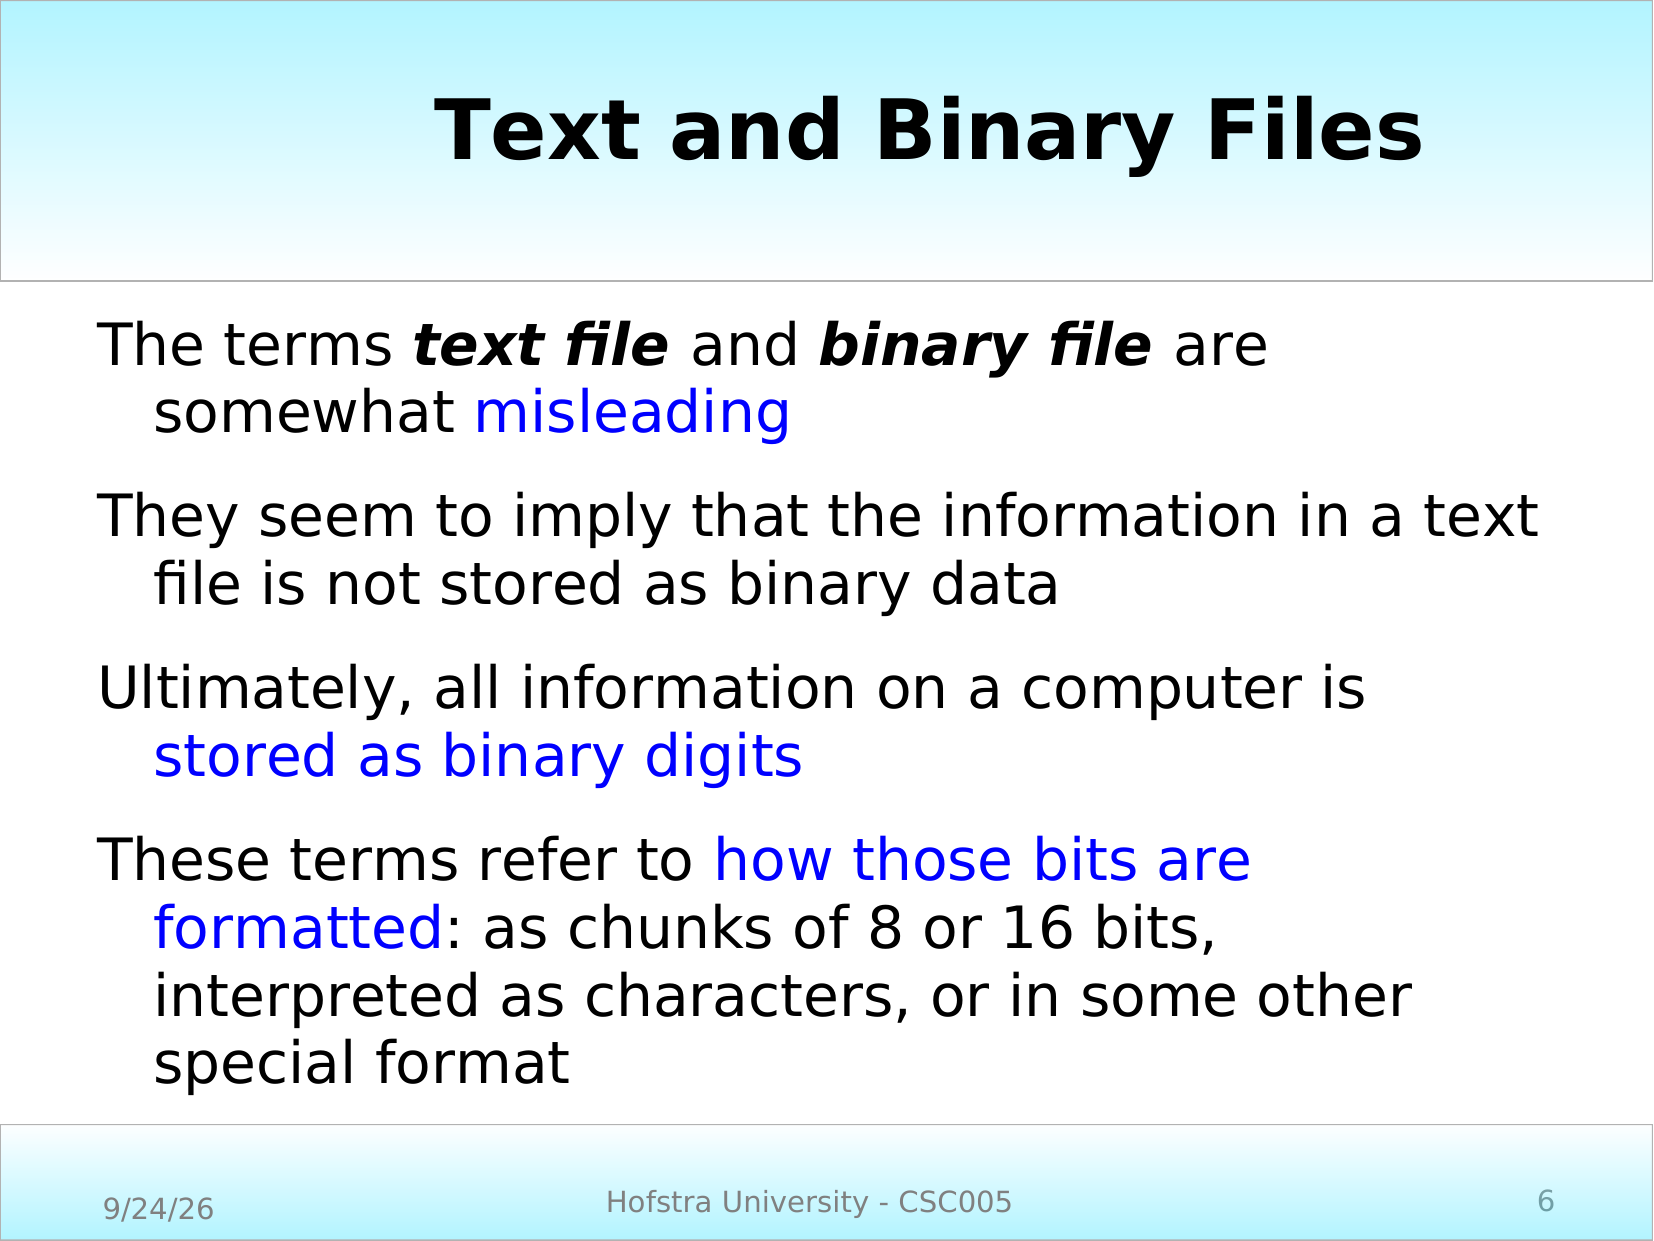

# Text and Binary Files
The terms text file and binary file are somewhat misleading
They seem to imply that the information in a text file is not stored as binary data
Ultimately, all information on a computer is stored as binary digits
These terms refer to how those bits are formatted: as chunks of 8 or 16 bits, interpreted as characters, or in some other special format
6
Hofstra University - CSC005